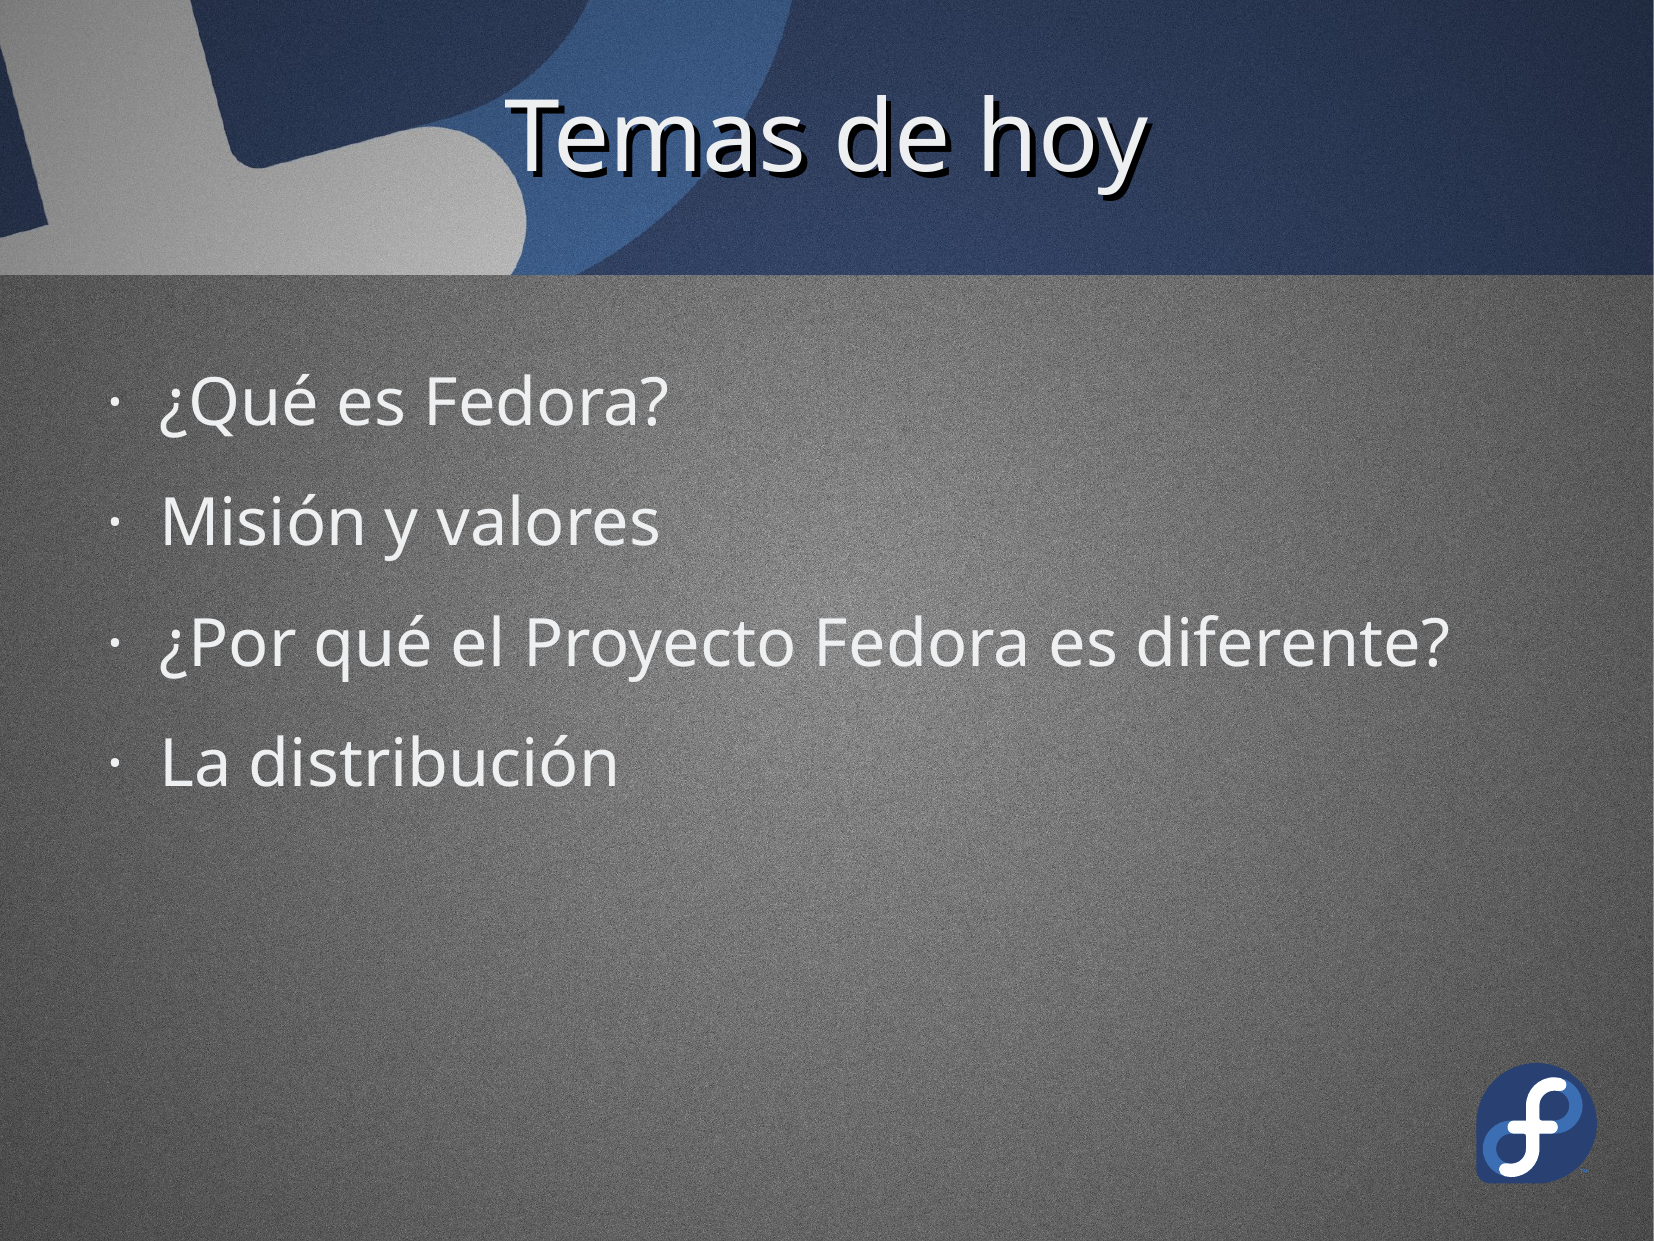

# Temas de hoy
¿Qué es Fedora?
Misión y valores
¿Por qué el Proyecto Fedora es diferente?
La distribución